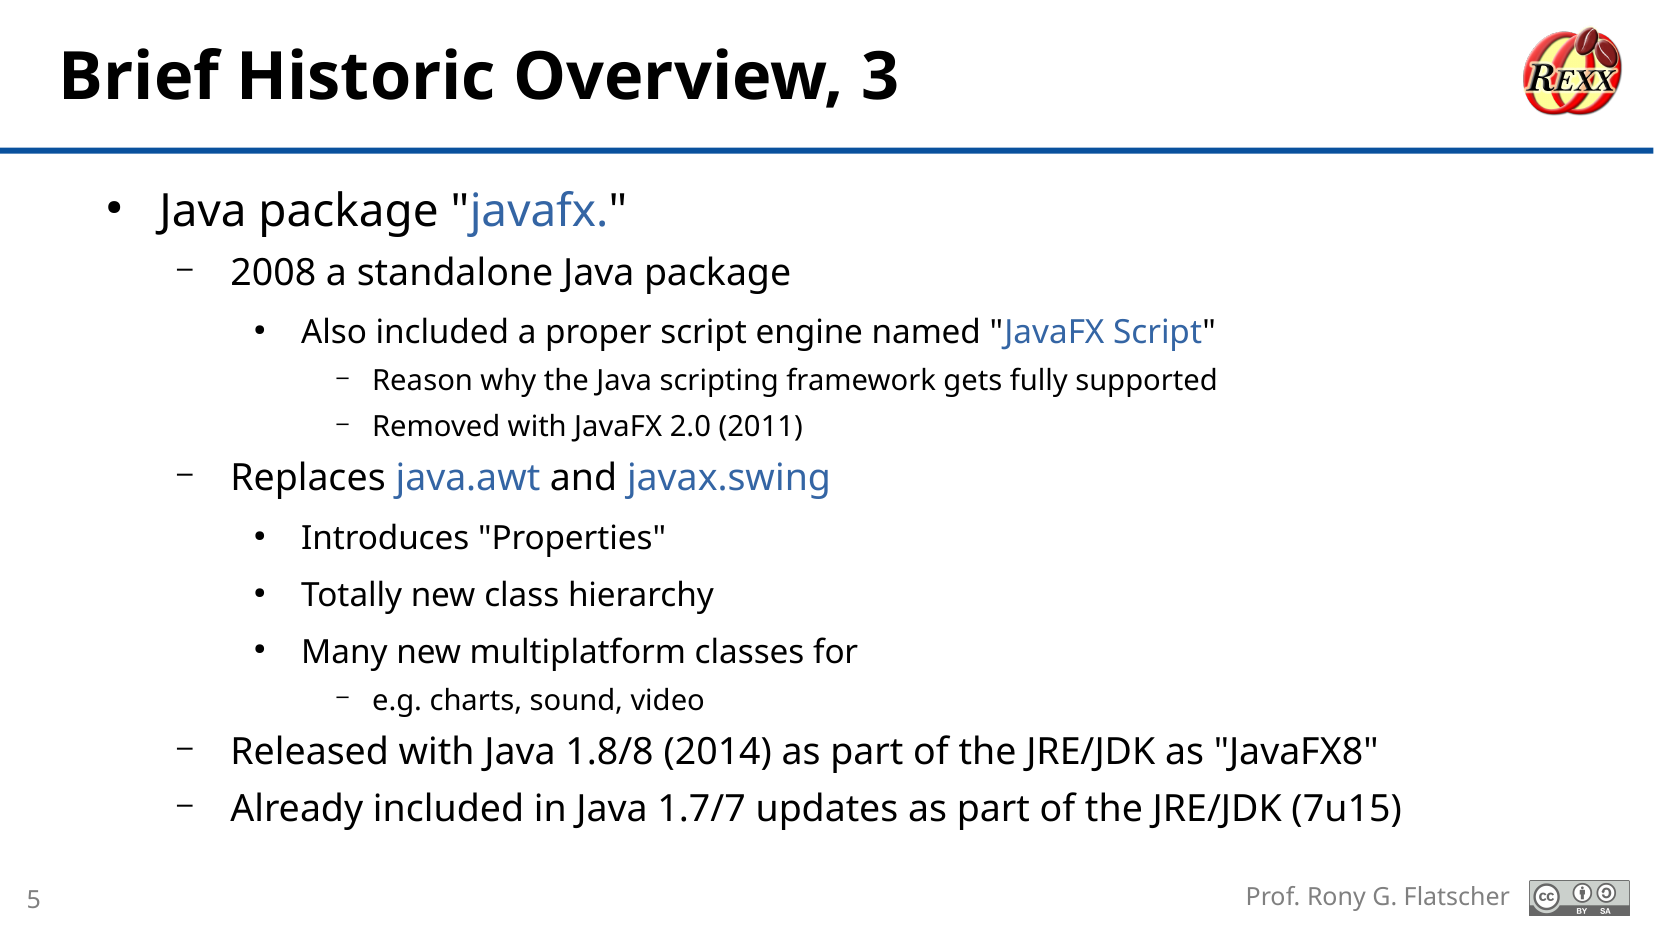

# Brief Historic Overview, 3
Java package "javafx."
2008 a standalone Java package
Also included a proper script engine named "JavaFX Script"
Reason why the Java scripting framework gets fully supported
Removed with JavaFX 2.0 (2011)
Replaces java.awt and javax.swing
Introduces "Properties"
Totally new class hierarchy
Many new multiplatform classes for
e.g. charts, sound, video
Released with Java 1.8/8 (2014) as part of the JRE/JDK as "JavaFX8"
Already included in Java 1.7/7 updates as part of the JRE/JDK (7u15)